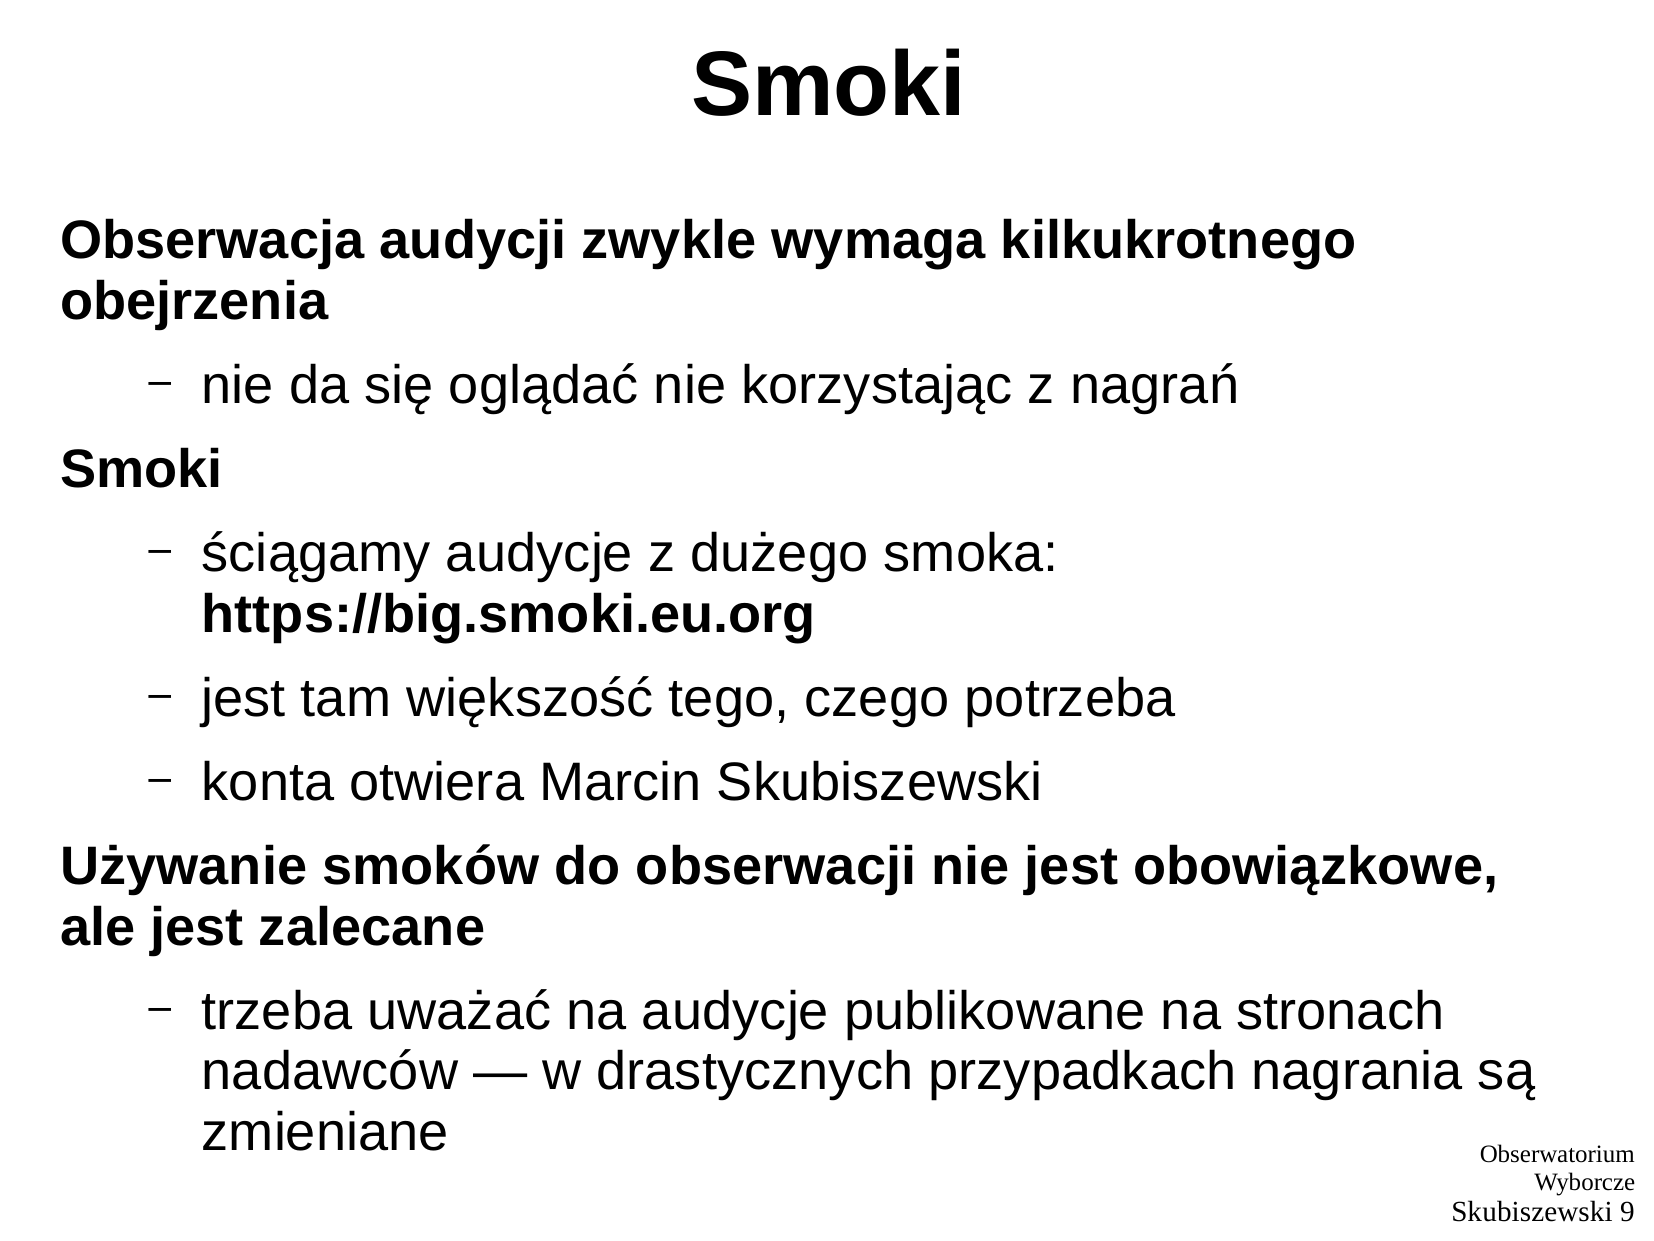

# Smoki
Obserwacja audycji zwykle wymaga kilkukrotnego obejrzenia
nie da się oglądać nie korzystając z nagrań
Smoki
ściągamy audycje z dużego smoka: https://big.smoki.eu.org
jest tam większość tego, czego potrzeba
konta otwiera Marcin Skubiszewski
Używanie smoków do obserwacji nie jest obowiązkowe, ale jest zalecane
trzeba uważać na audycje publikowane na stronach nadawców — w drastycznych przypadkach nagrania są zmieniane
9